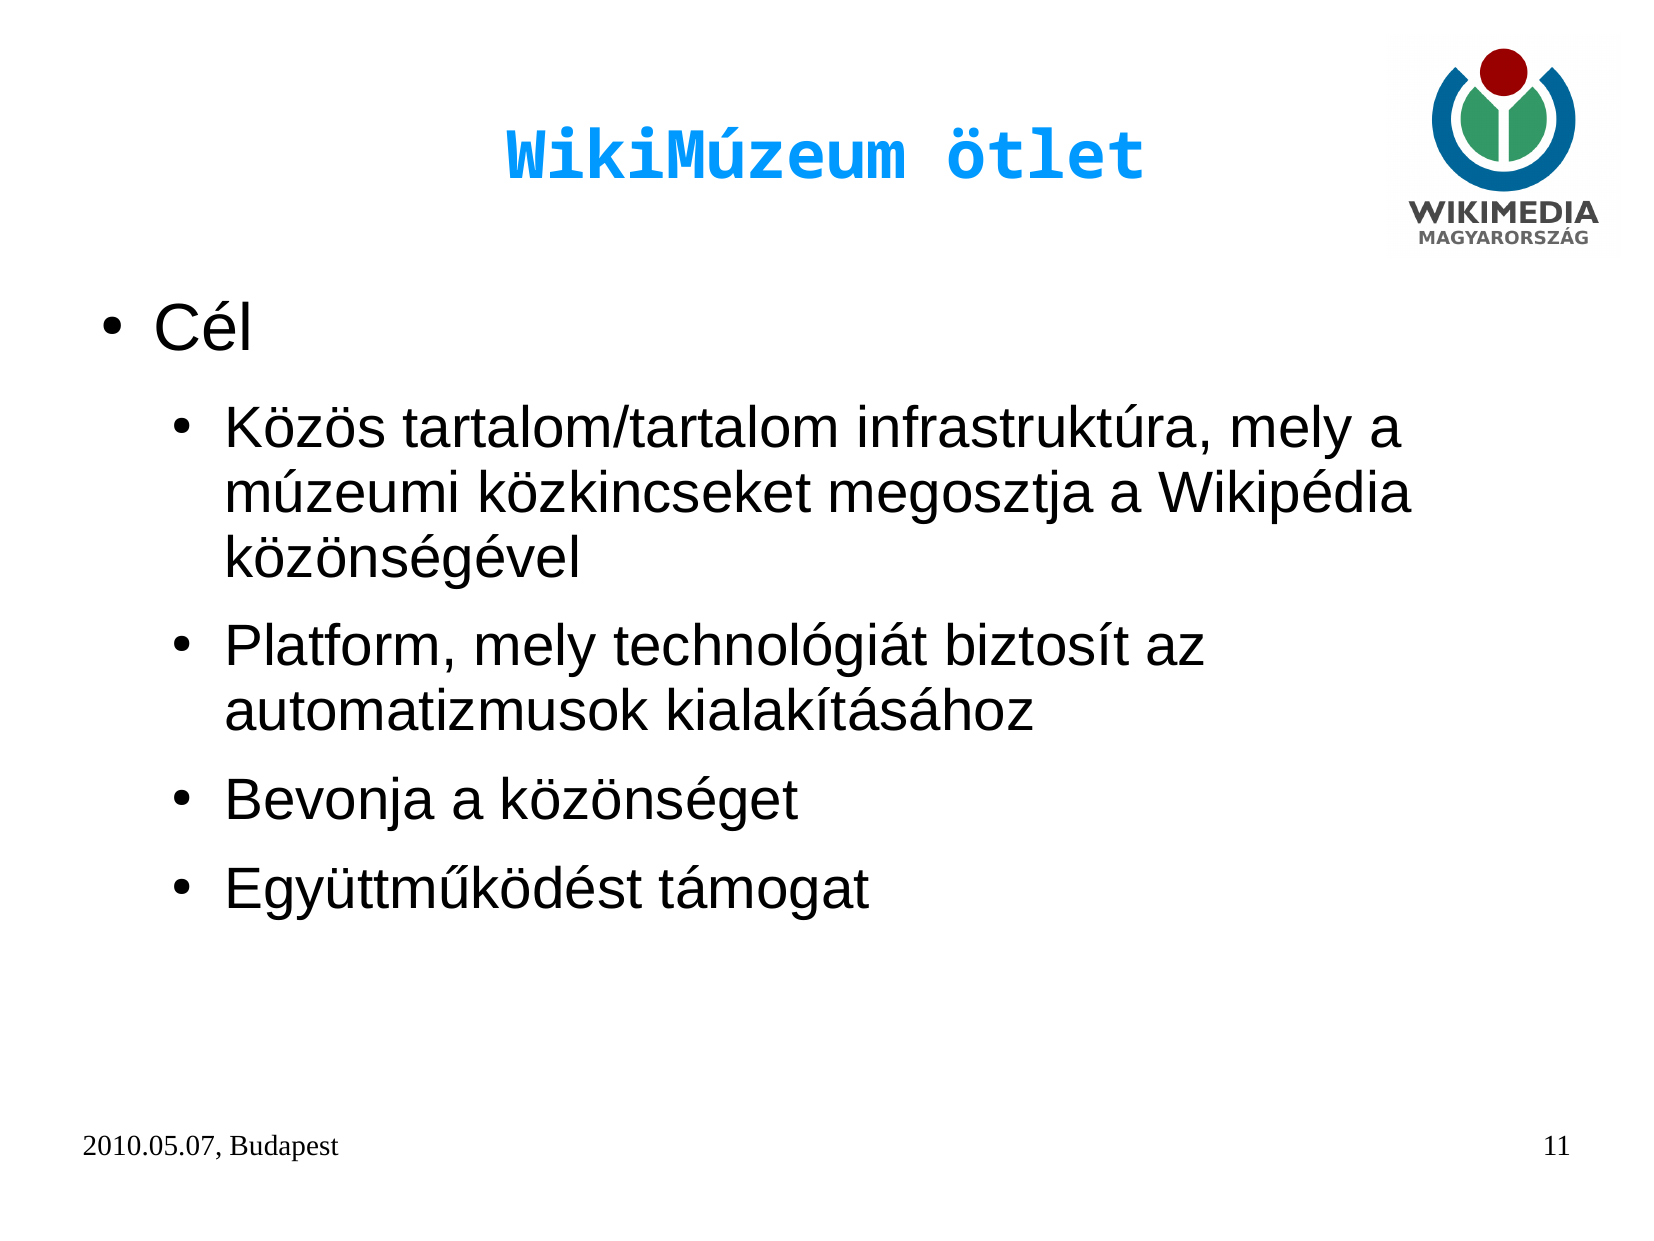

# WikiMúzeum ötlet
Cél
Közös tartalom/tartalom infrastruktúra, mely a múzeumi közkincseket megosztja a Wikipédia közönségével
Platform, mely technológiát biztosít az automatizmusok kialakításához
Bevonja a közönséget
Együttműködést támogat
2010.05.07, Budapest
11